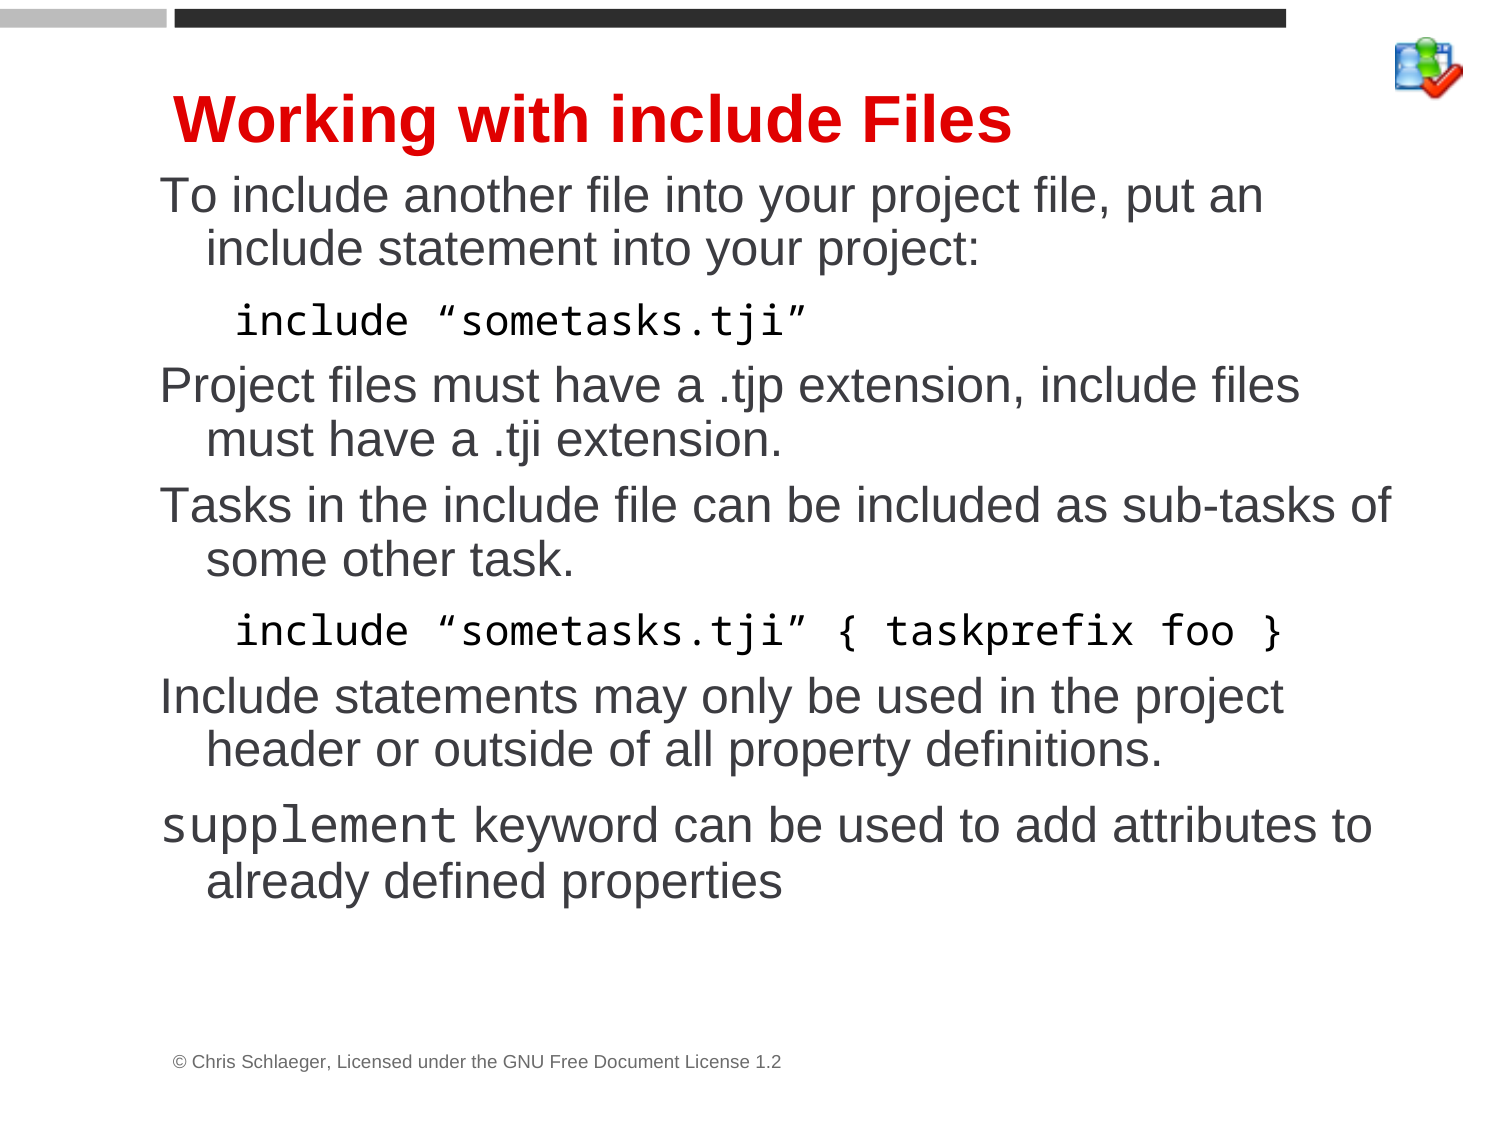

# Working with include Files
To include another file into your project file, put an include statement into your project:
include “sometasks.tji”
Project files must have a .tjp extension, include files must have a .tji extension.
Tasks in the include file can be included as sub-tasks of some other task.
include “sometasks.tji” { taskprefix foo }
Include statements may only be used in the project header or outside of all property definitions.
supplement keyword can be used to add attributes to already defined properties